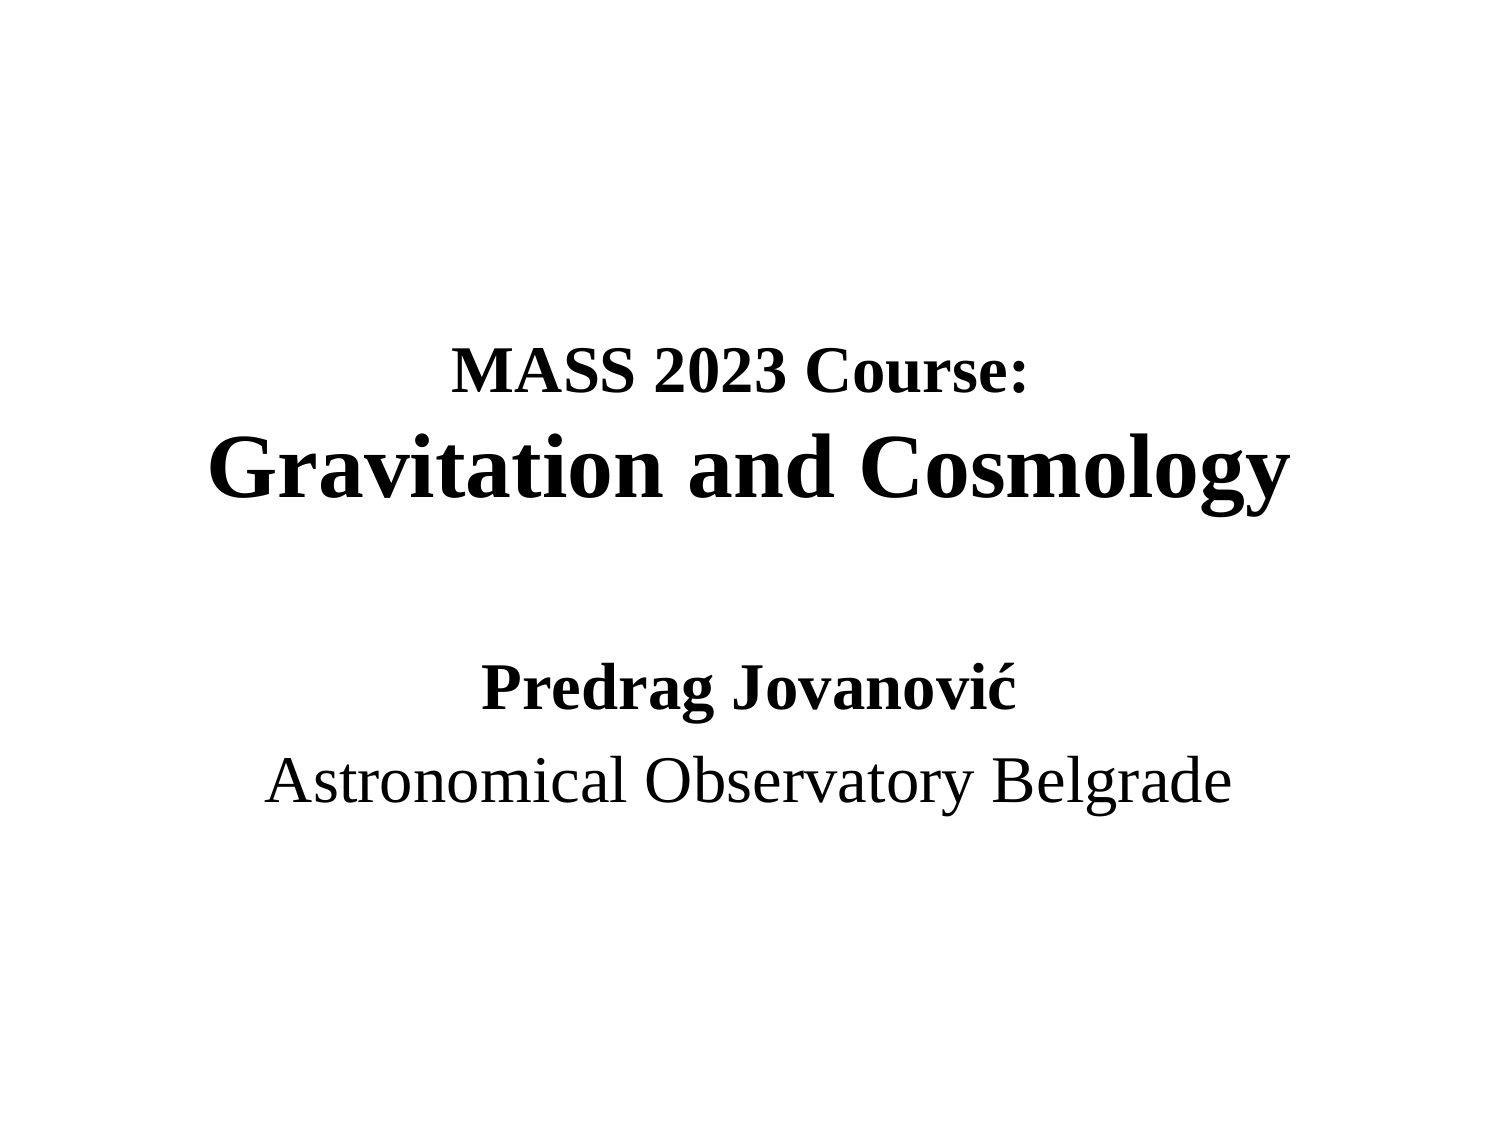

# MASS 2023 Course: Gravitation and Cosmology
Predrag Jovanović
Astronomical Observatory Belgrade